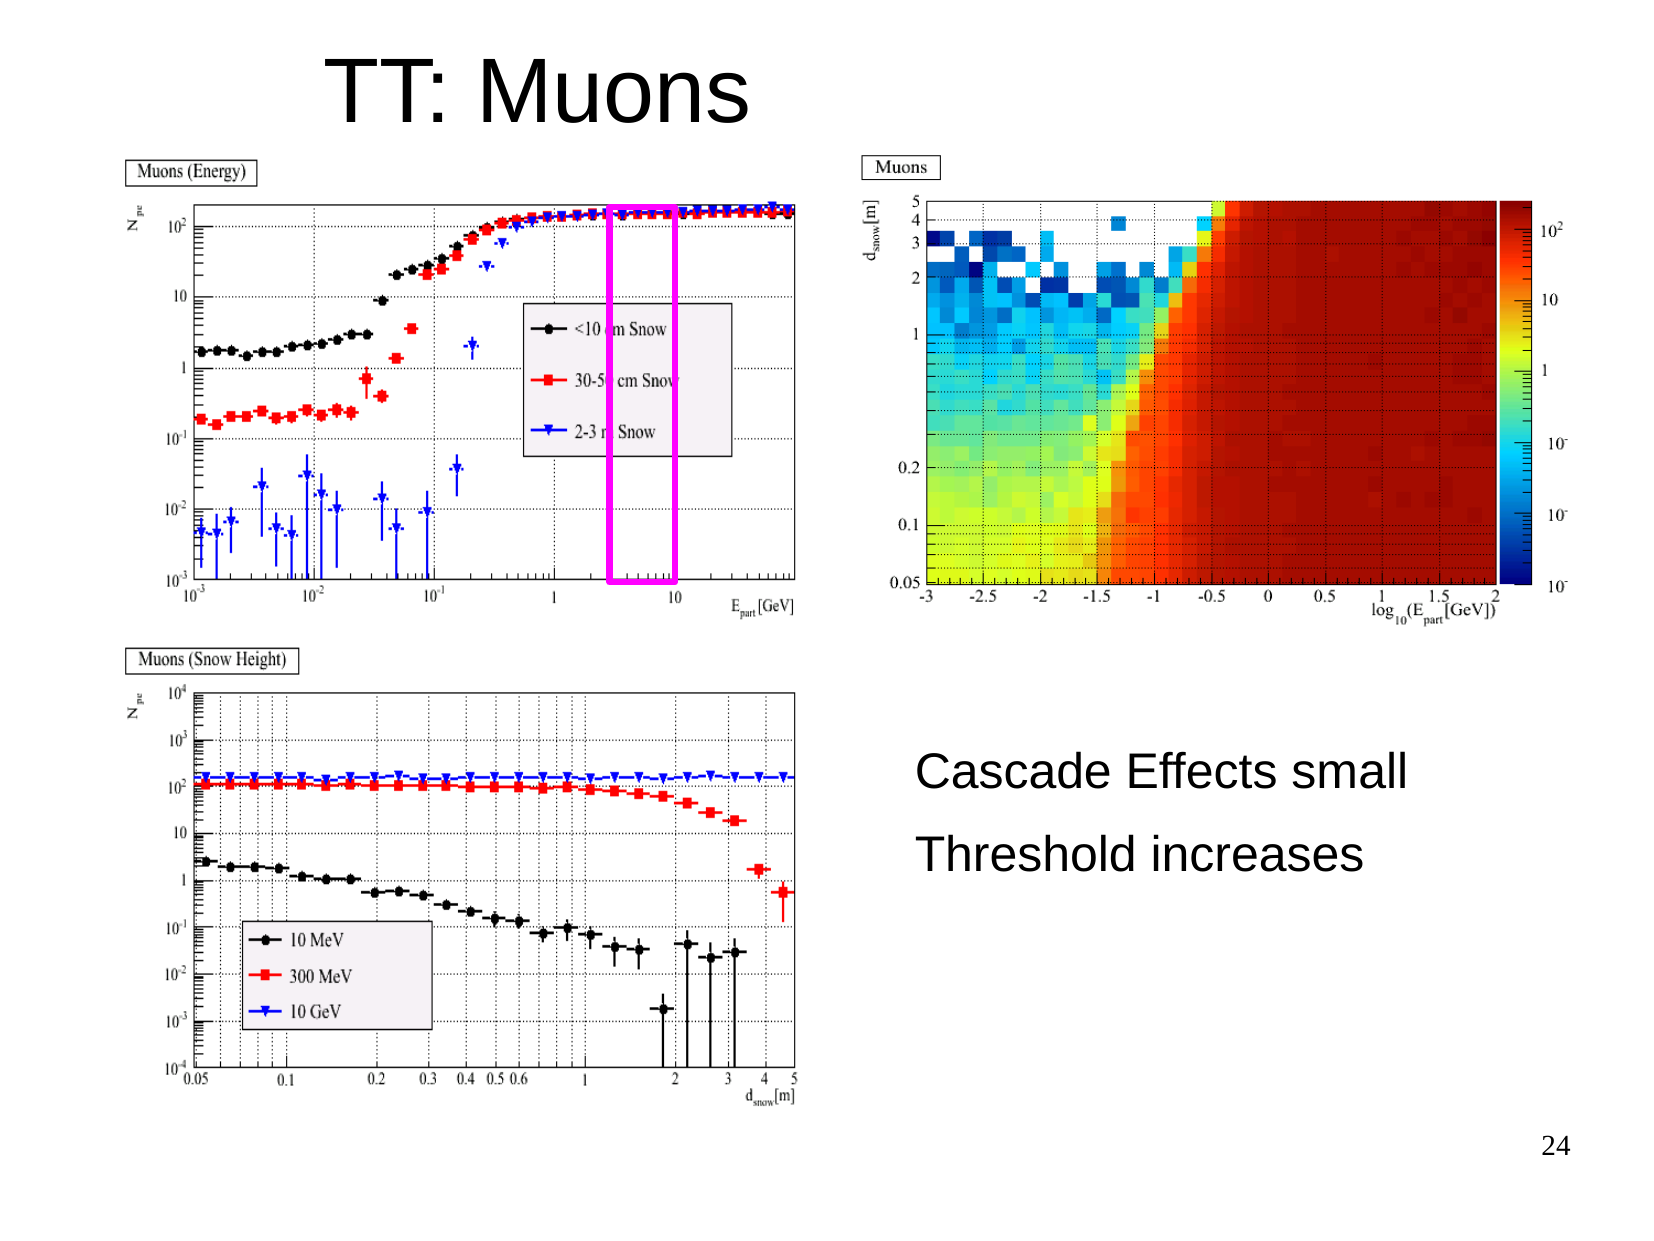

TT: Muons
Cascade Effects small
Threshold increases
24